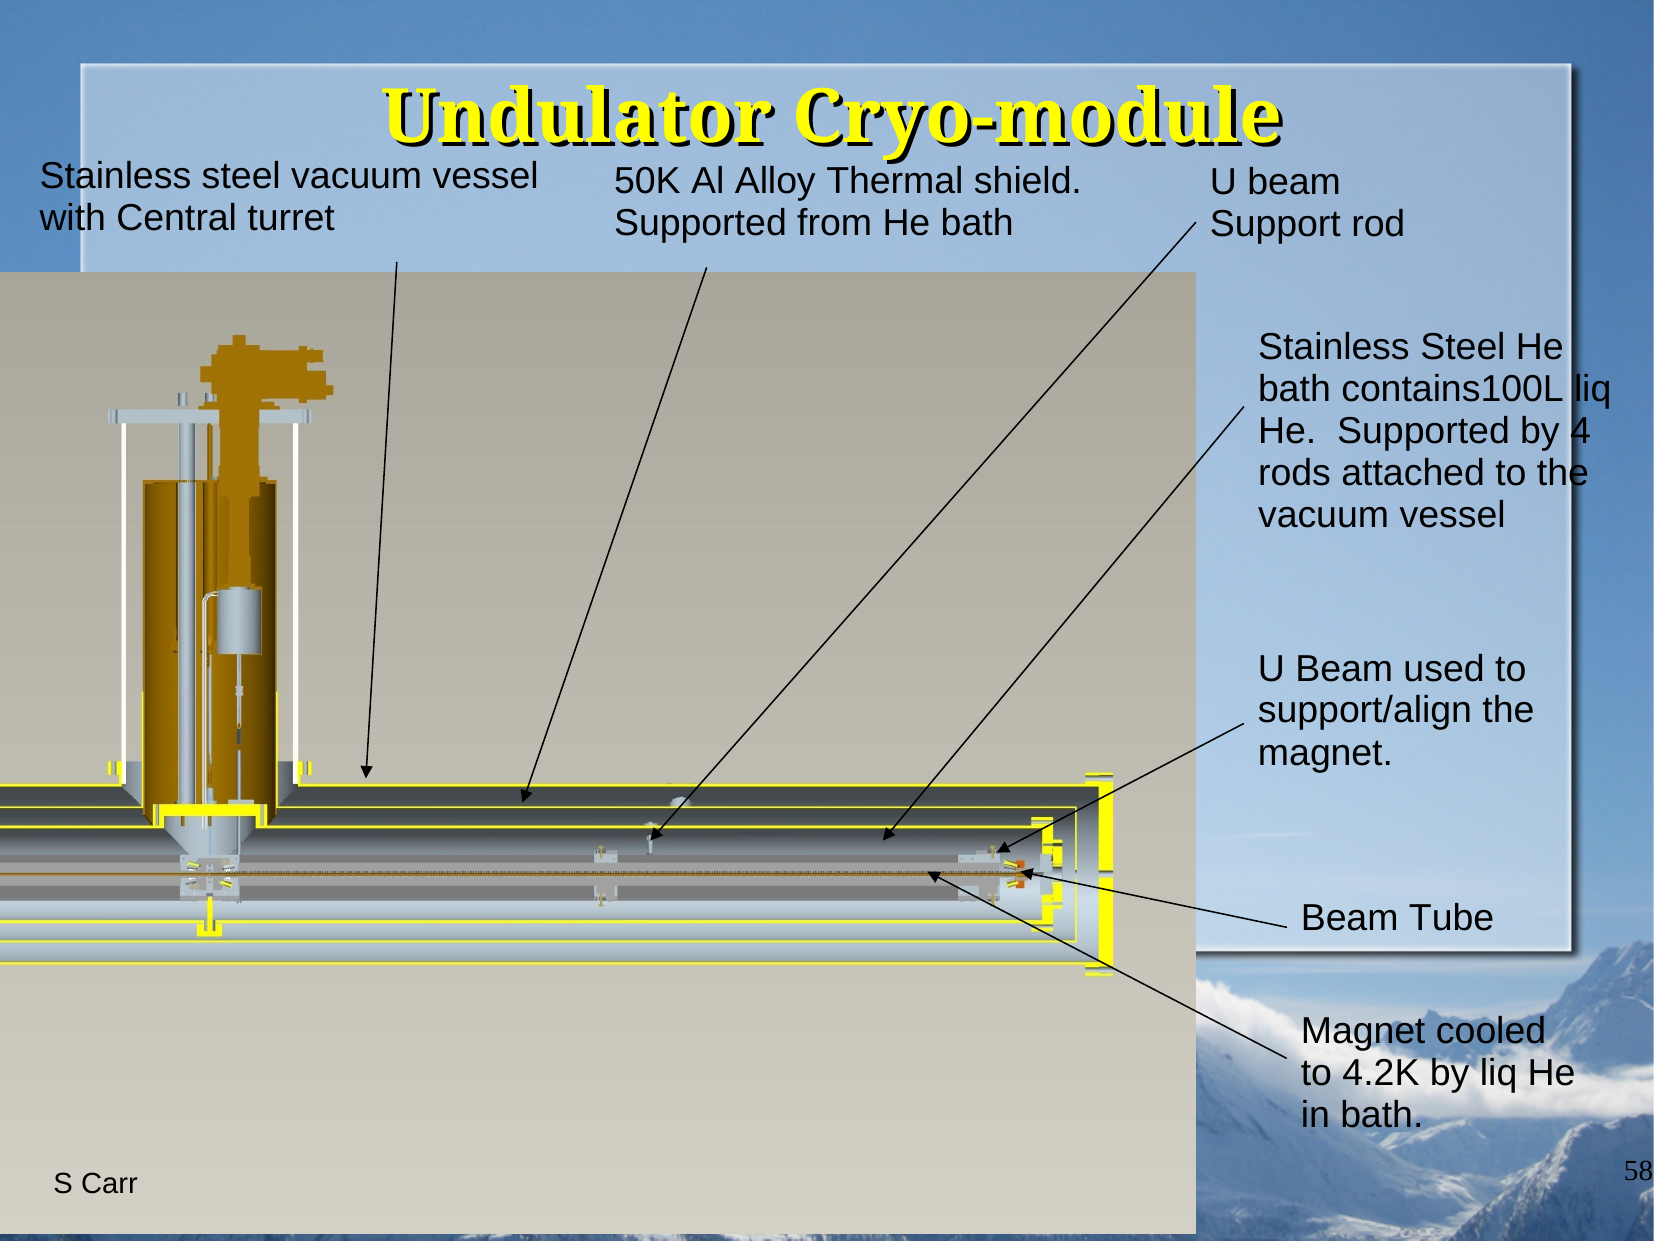

# Undulator Cryo-module
Stainless steel vacuum vessel with Central turret
50K Al Alloy Thermal shield. Supported from He bath
U beam Support rod
Stainless Steel He bath contains100L liq He. Supported by 4 rods attached to the vacuum vessel
U Beam used to support/align the magnet.
Beam Tube
Magnet cooled to 4.2K by liq He in bath.
58
S Carr